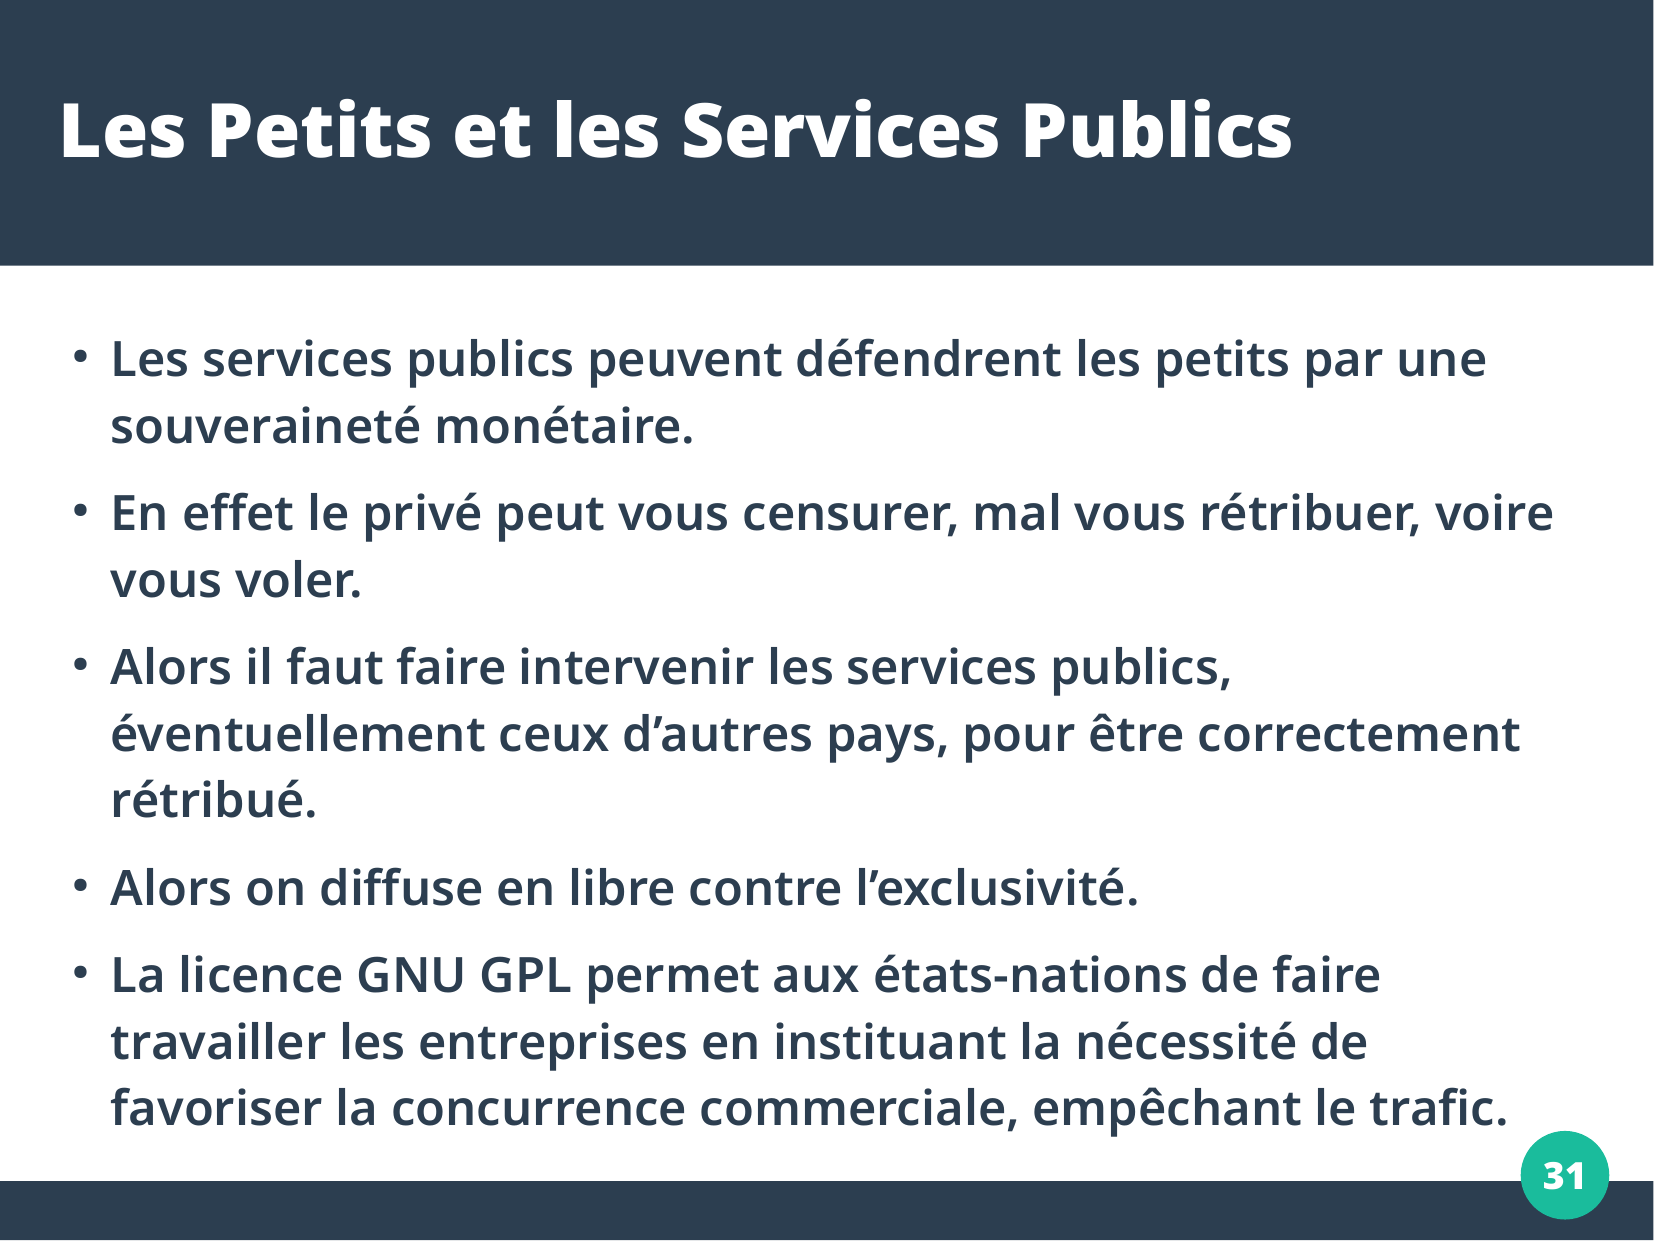

# Les Petits et les Services Publics
Les services publics peuvent défendrent les petits par une souveraineté monétaire.
En effet le privé peut vous censurer, mal vous rétribuer, voire vous voler.
Alors il faut faire intervenir les services publics, éventuellement ceux d’autres pays, pour être correctement rétribué.
Alors on diffuse en libre contre l’exclusivité.
La licence GNU GPL permet aux états-nations de faire travailler les entreprises en instituant la nécessité de favoriser la concurrence commerciale, empêchant le trafic.
31